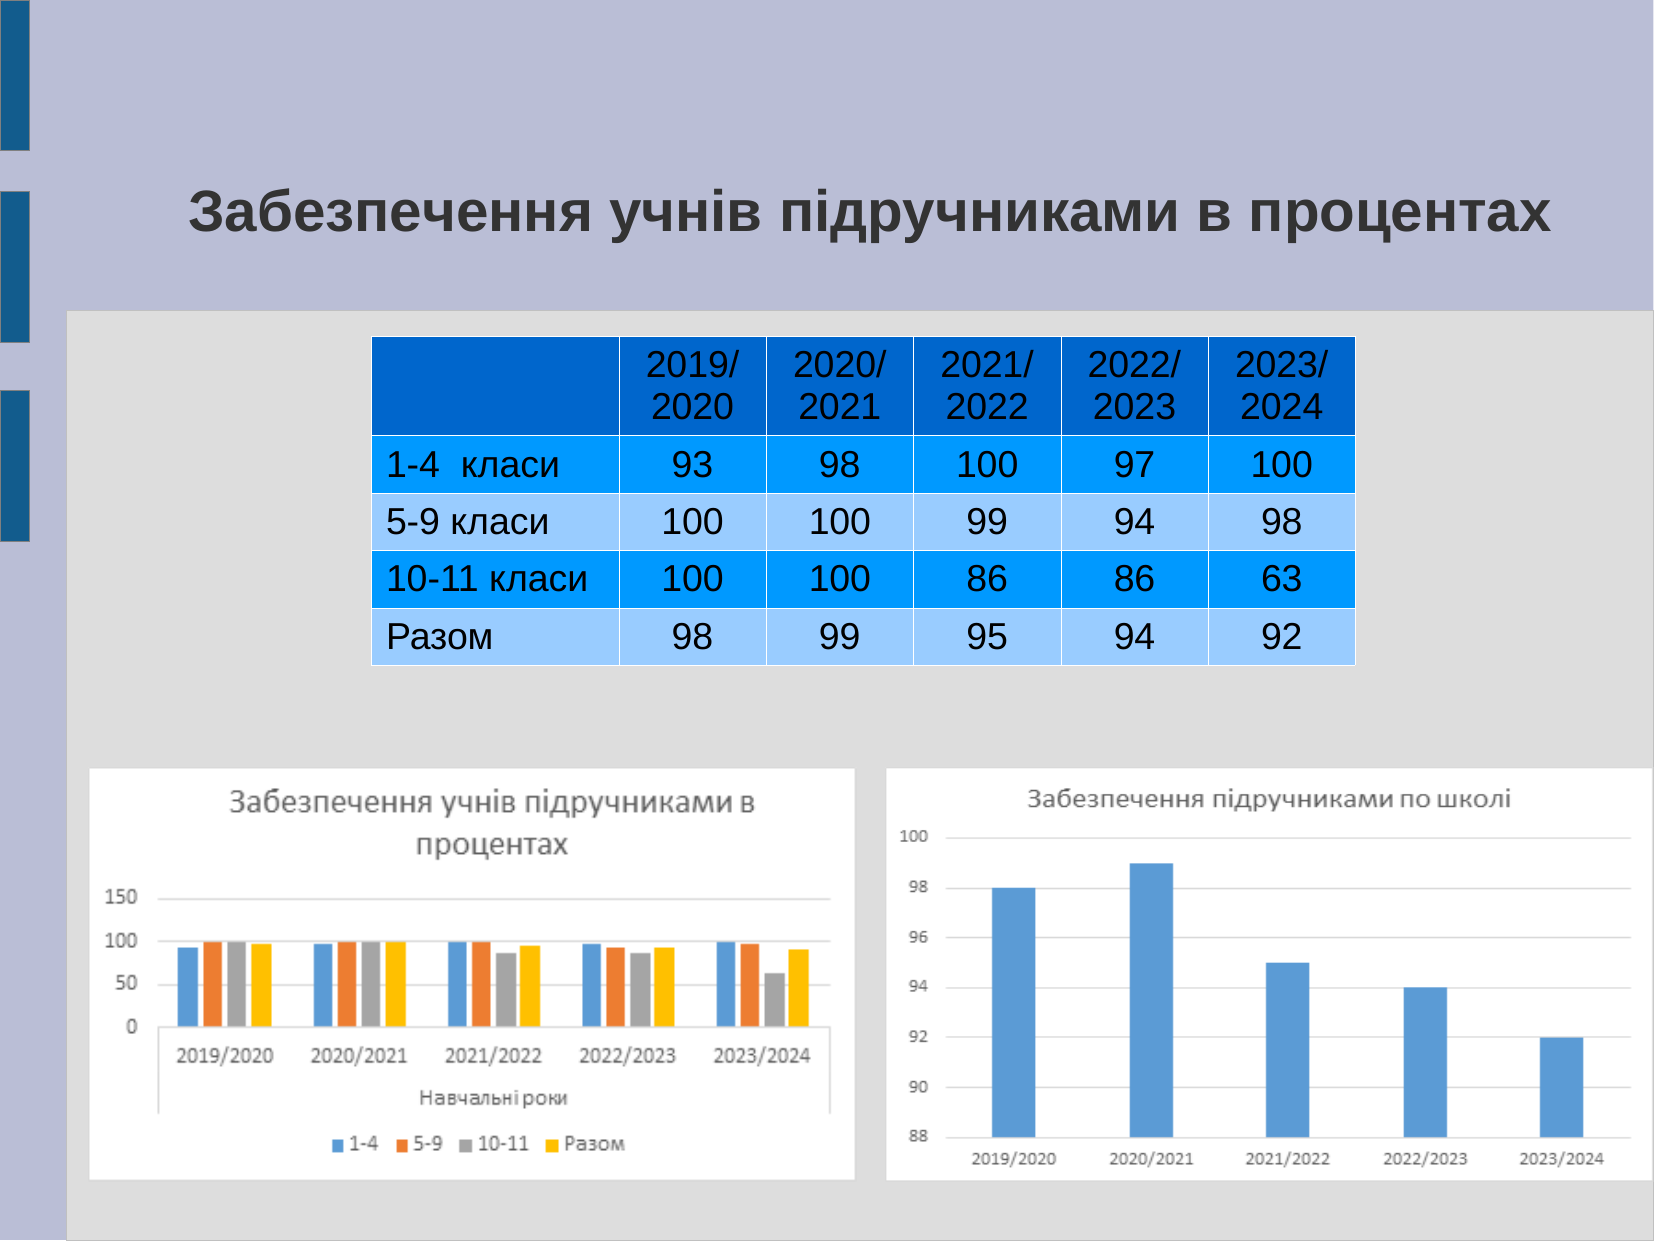

# Забезпечення учнів підручниками в процентах
| | 2019/ 2020 | 2020/ 2021 | 2021/ 2022 | 2022/ 2023 | 2023/ 2024 |
| --- | --- | --- | --- | --- | --- |
| 1-4 класи | 93 | 98 | 100 | 97 | 100 |
| 5-9 класи | 100 | 100 | 99 | 94 | 98 |
| 10-11 класи | 100 | 100 | 86 | 86 | 63 |
| Разом | 98 | 99 | 95 | 94 | 92 |